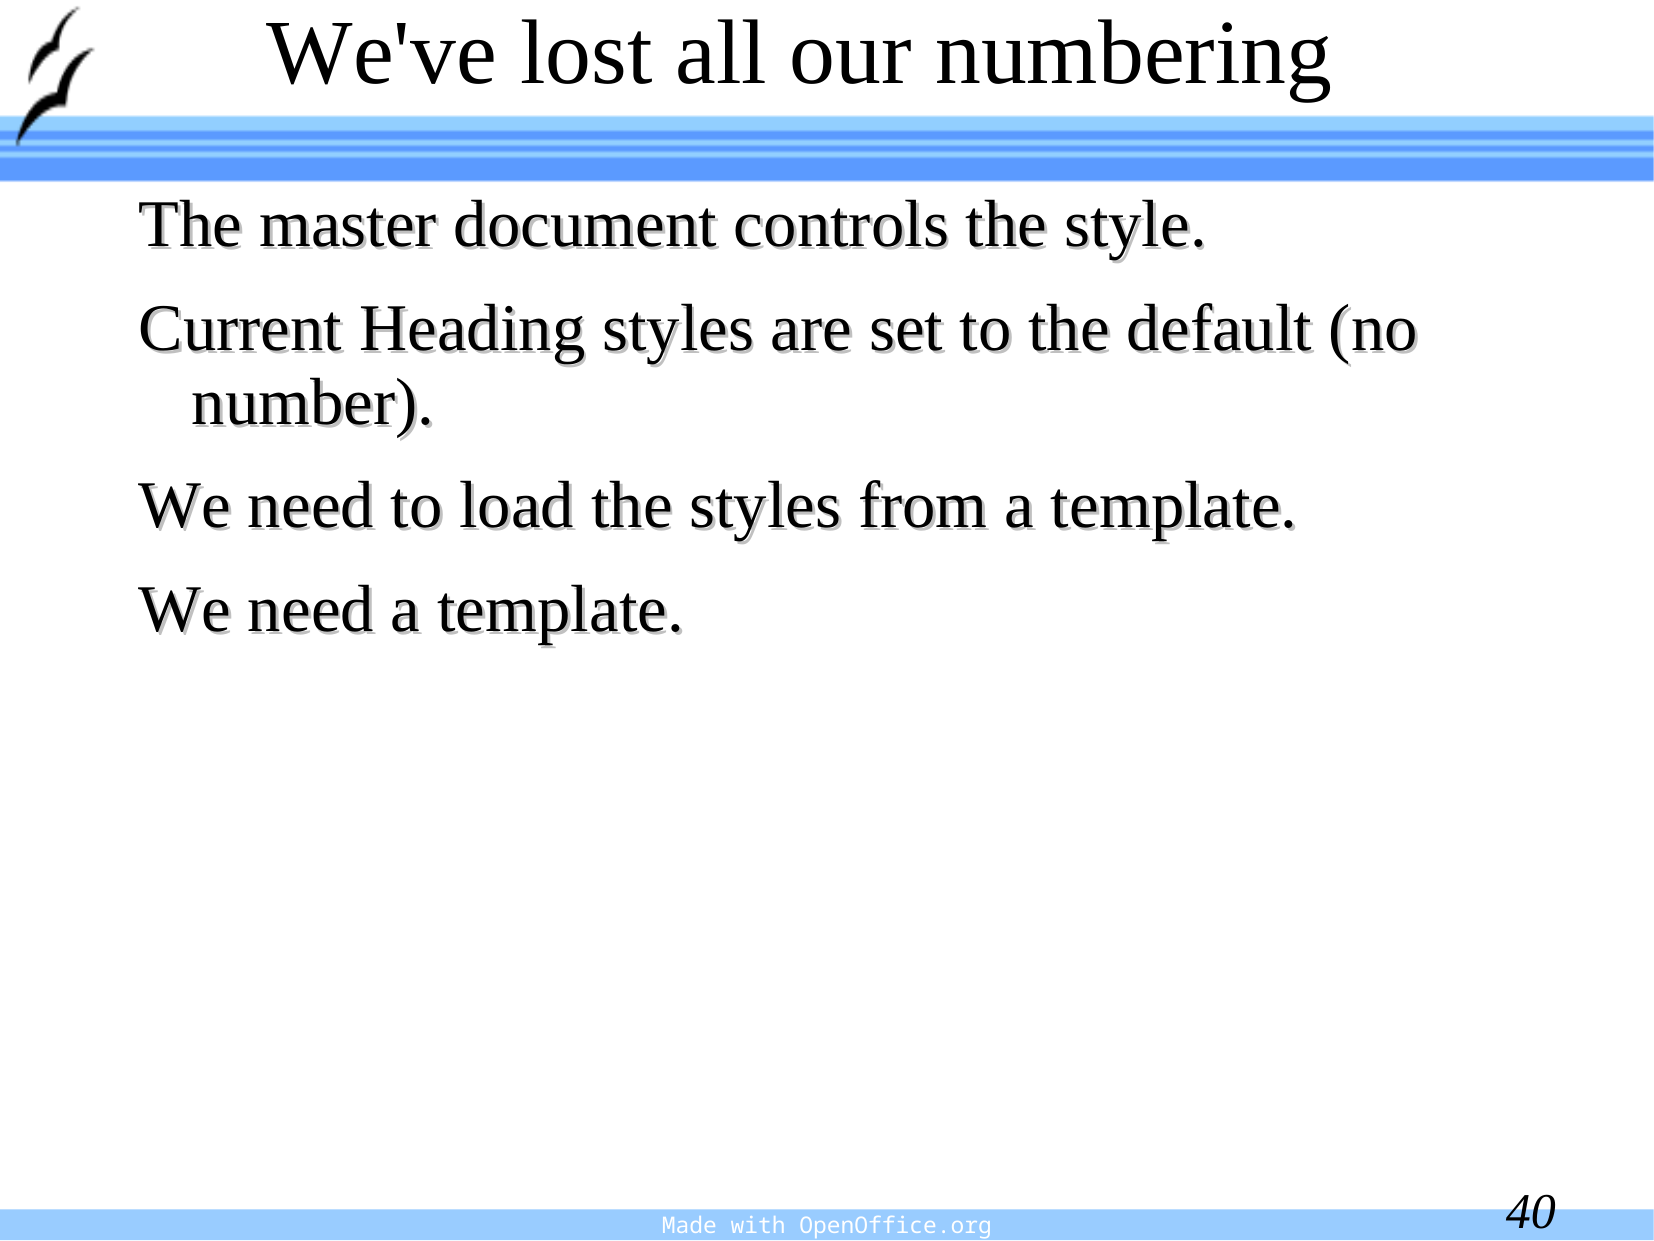

# We've lost all our numbering
The master document controls the style.
Current Heading styles are set to the default (no number).
We need to load the styles from a template.
We need a template.